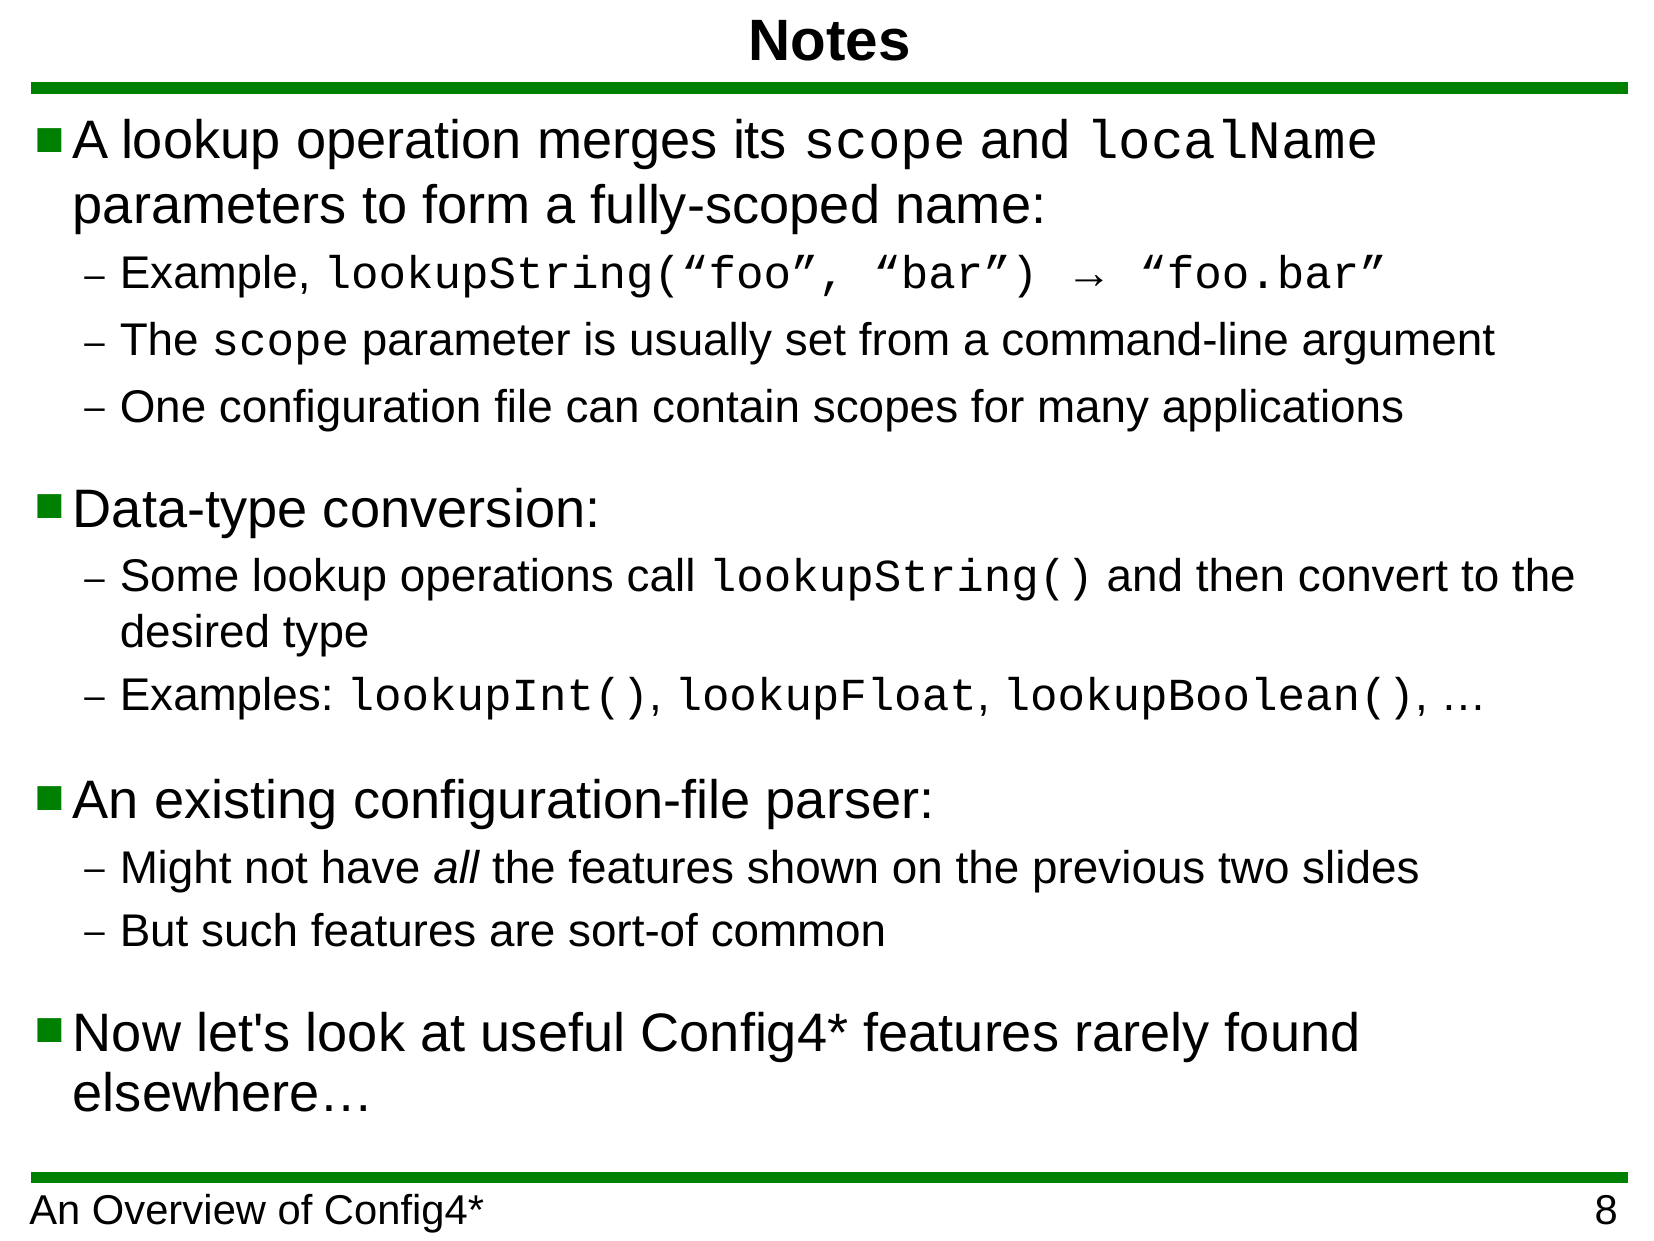

# Notes
A lookup operation merges its scope and localName parameters to form a fully-scoped name:
Example, lookupString(“foo”, “bar”) → “foo.bar”
The scope parameter is usually set from a command-line argument
One configuration file can contain scopes for many applications
Data-type conversion:
Some lookup operations call lookupString() and then convert to the desired type
Examples: lookupInt(), lookupFloat, lookupBoolean(), …
An existing configuration-file parser:
Might not have all the features shown on the previous two slides
But such features are sort-of common
Now let's look at useful Config4* features rarely found elsewhere…
An Overview of Config4*
8